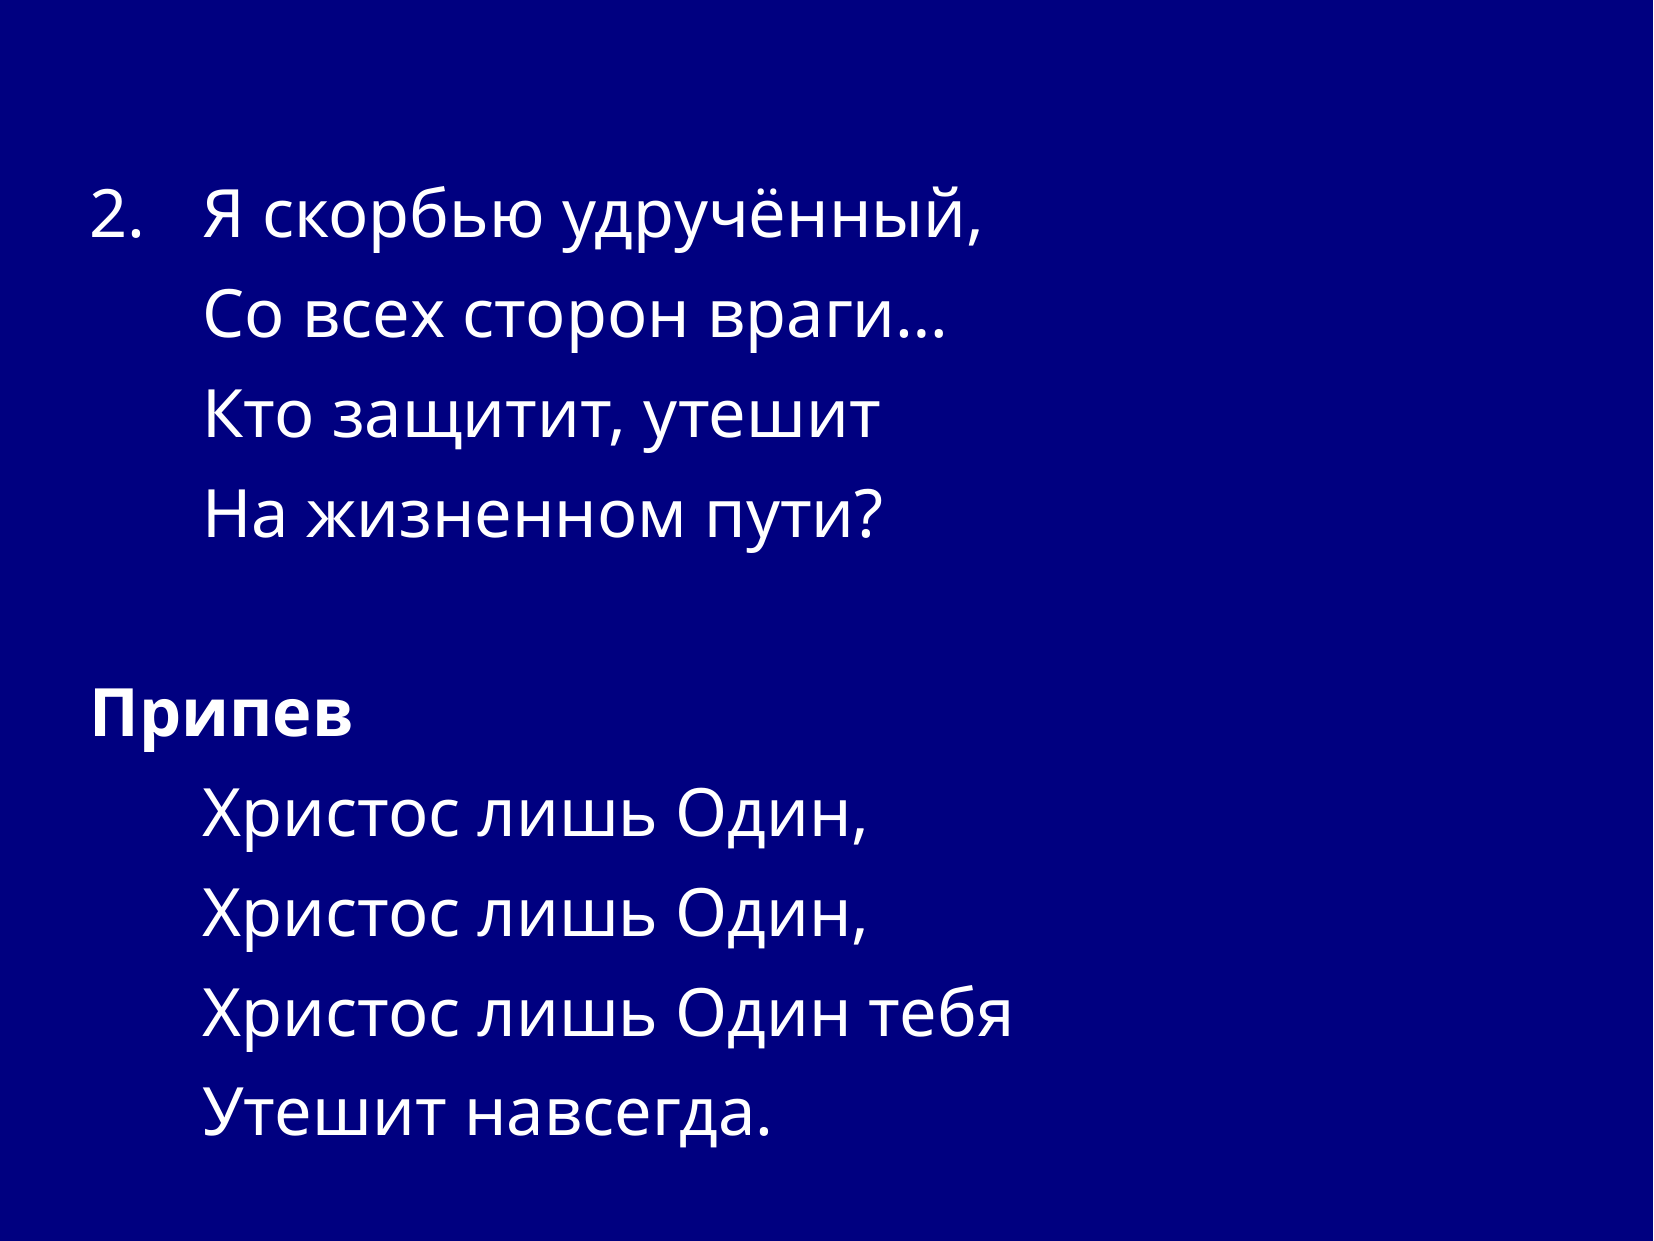

2.	Я скорбью удручённый,
	Со всех сторон враги…
	Кто защитит, утешит
	На жизненном пути?
Припев
	Христос лишь Один,
	Христос лишь Один,
	Христос лишь Один тебя
	Утешит навсегда.